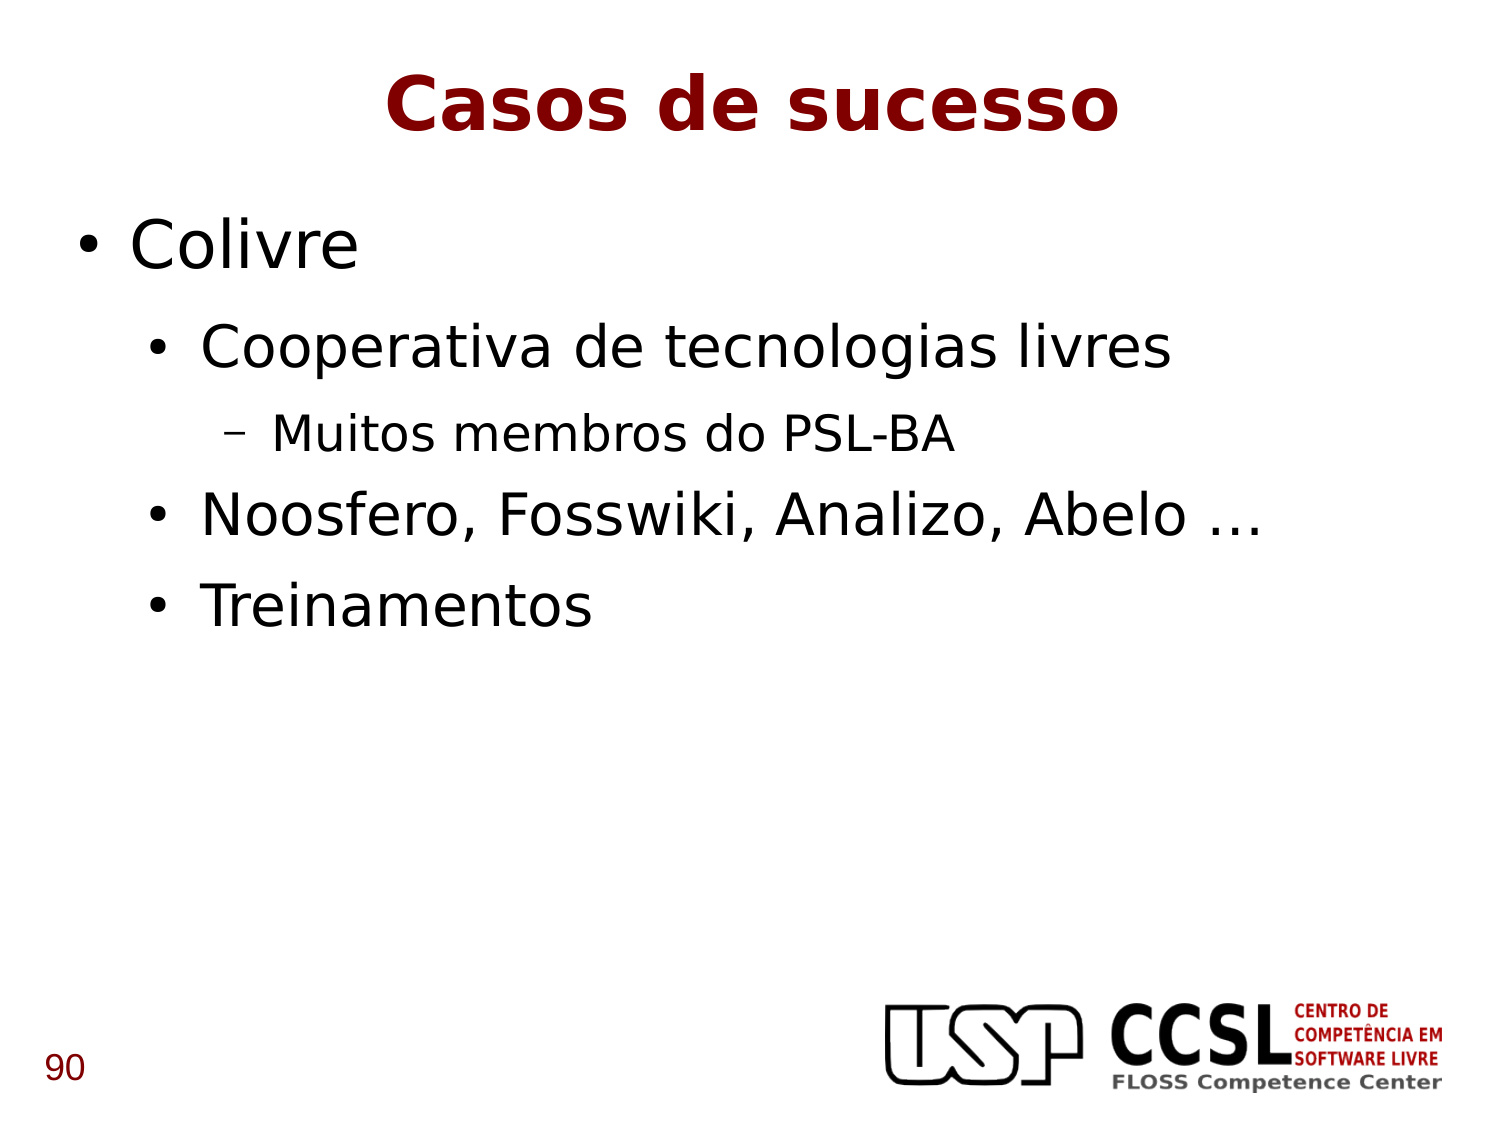

# Casos de sucesso
Colivre
Cooperativa de tecnologias livres
Muitos membros do PSL-BA
Noosfero, Fosswiki, Analizo, Abelo …
Treinamentos